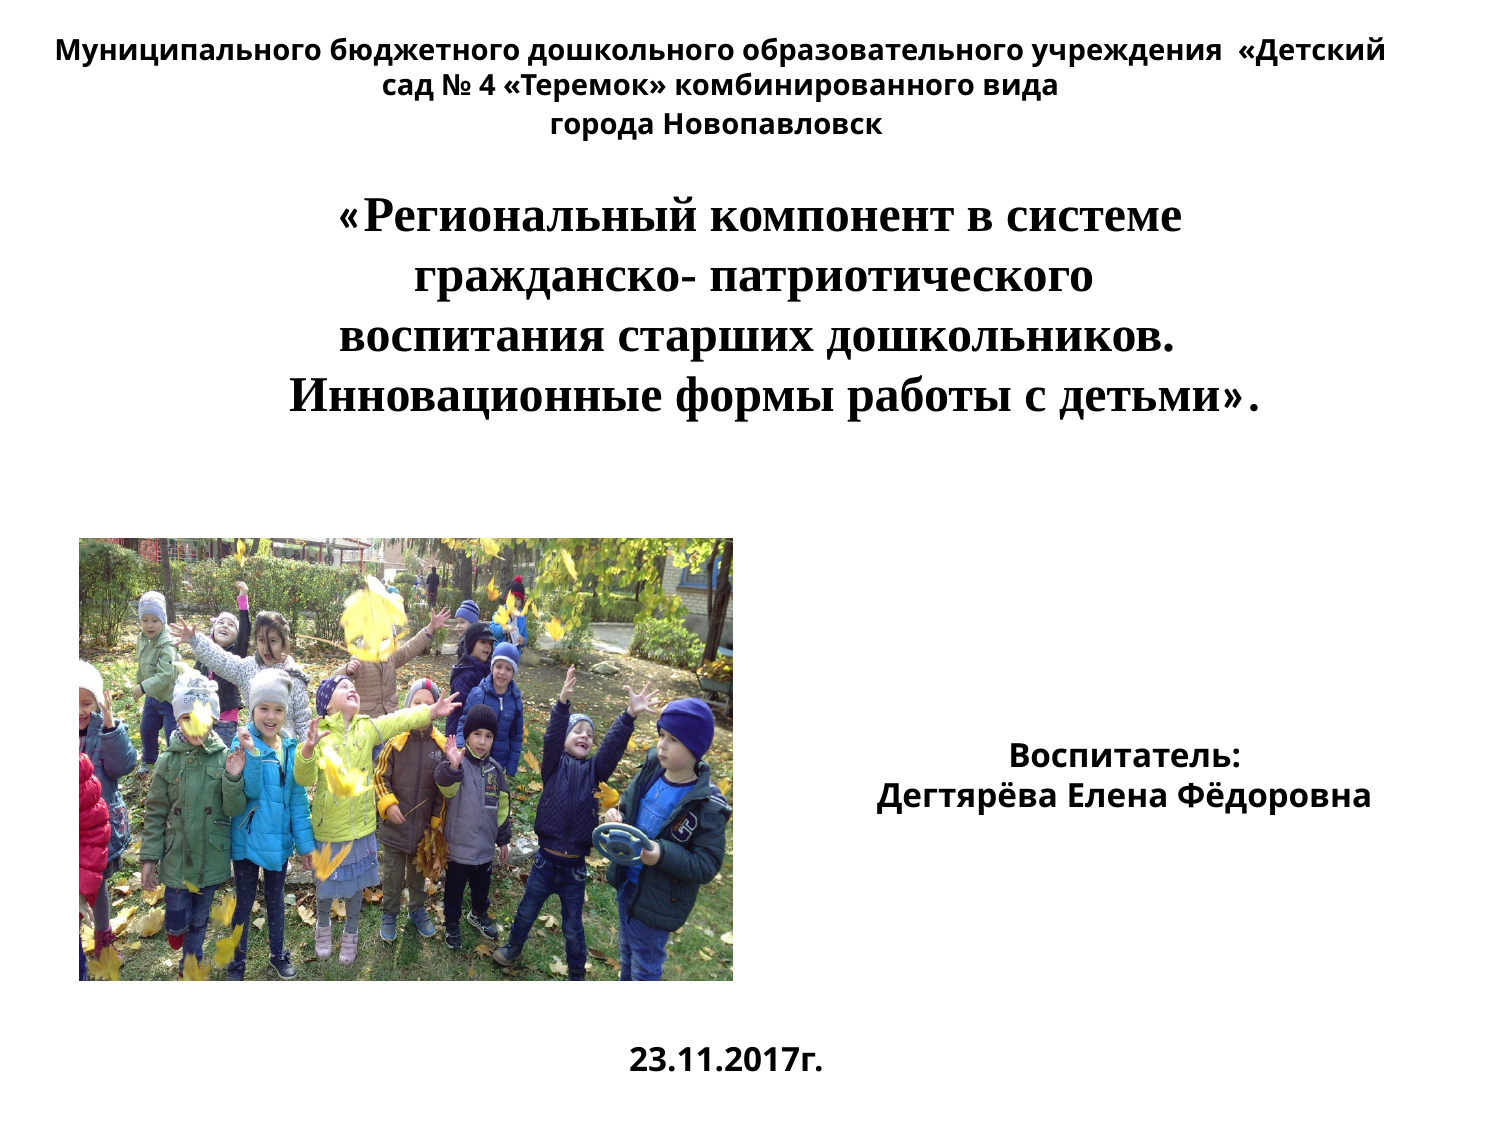

«Региональный компонент в системе
 гражданско- патриотического
 воспитания старших дошкольников.
 Инновационные формы работы с детьми».
Муниципального бюджетного дошкольного образовательного учреждения «Детский сад № 4 «Теремок» комбинированного вида
города Новопавловск
Воспитатель:
 Дегтярёва Елена Фёдоровна
23.11.2017г.